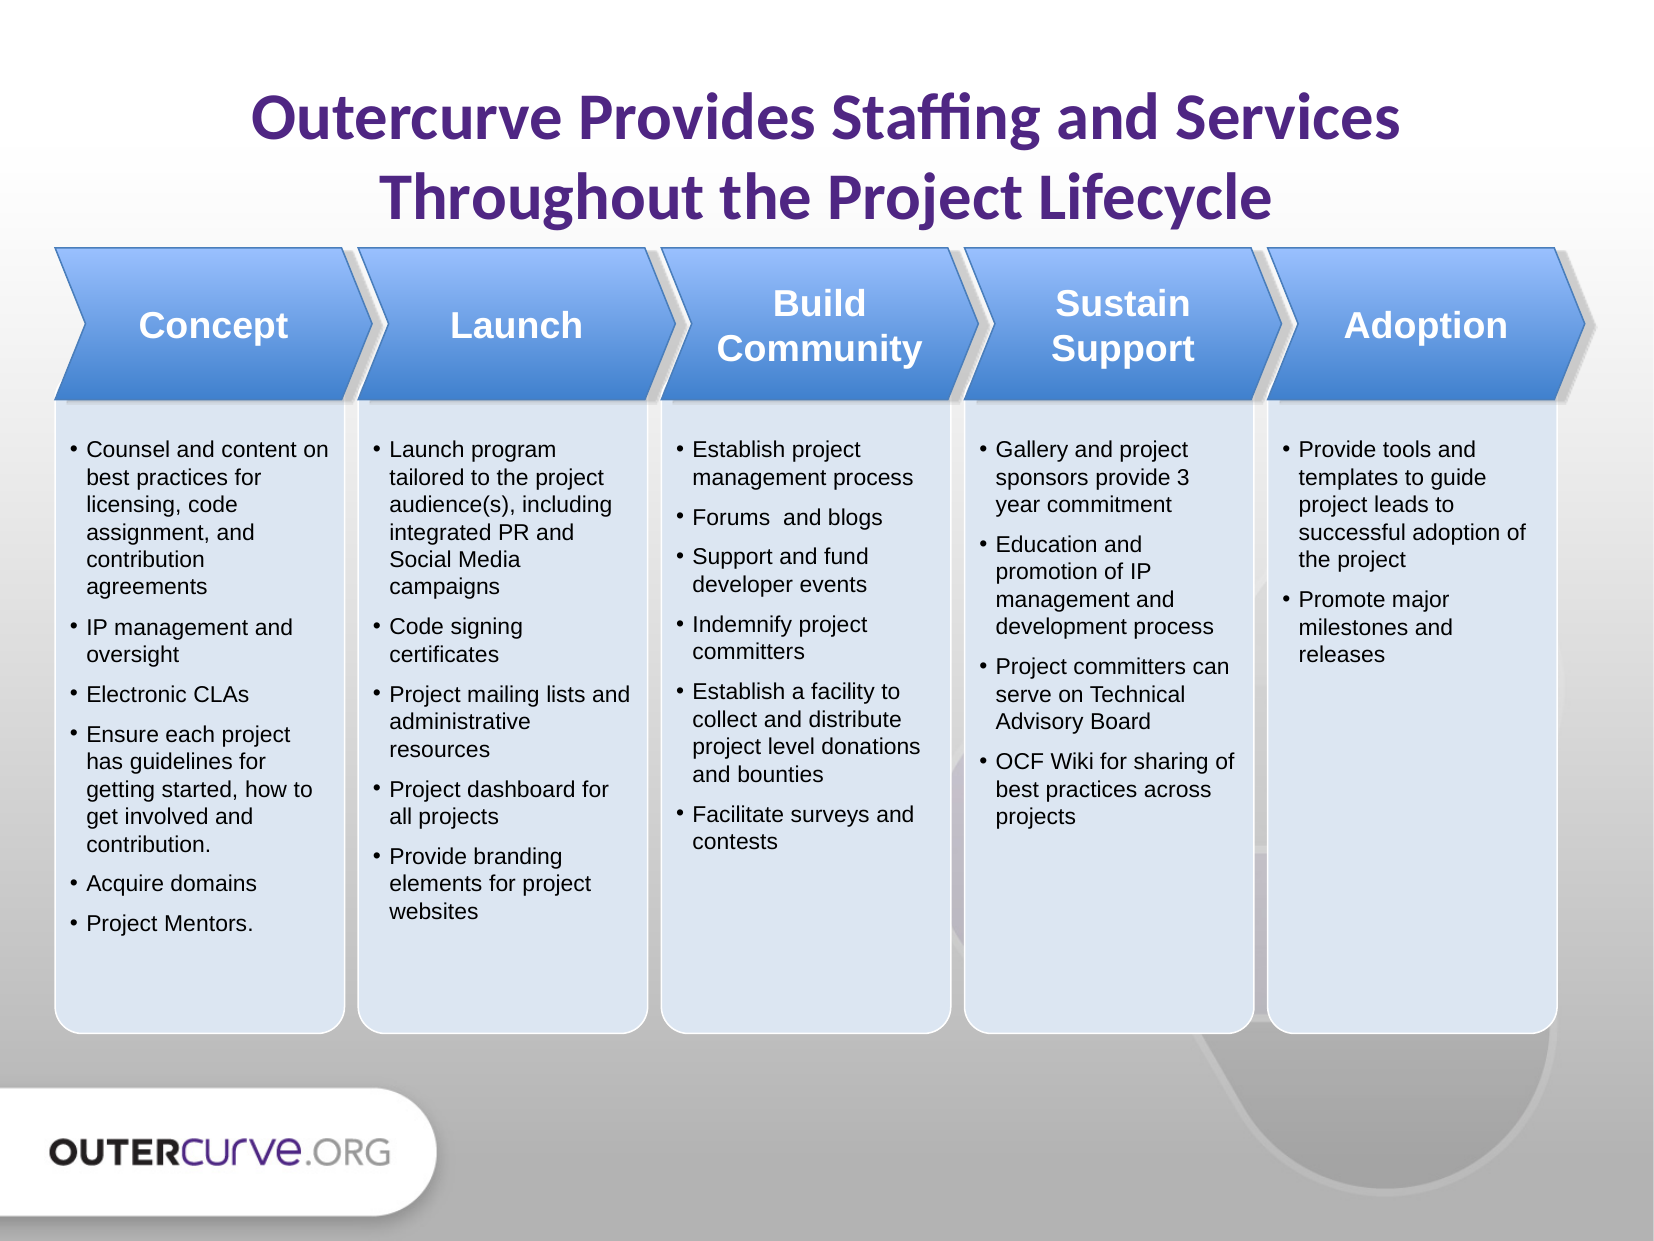

# Outercurve Provides Staffing and Services Throughout the Project Lifecycle
Concept
Counsel and content on best practices for licensing, code assignment, and contribution agreements
IP management and oversight
Electronic CLAs
Ensure each project has guidelines for getting started, how to get involved and contribution.
Acquire domains
Project Mentors.
Launch
Launch program tailored to the project audience(s), including integrated PR and Social Media campaigns
Code signing certificates
Project mailing lists and administrative resources
Project dashboard for all projects
Provide branding elements for project websites
Build Community
Establish project management process
Forums and blogs
Support and fund developer events
Indemnify project committers
Establish a facility to collect and distribute project level donations and bounties
Facilitate surveys and contests
Sustain Support
Gallery and project sponsors provide 3 year commitment
Education and promotion of IP management and development process
Project committers can serve on Technical Advisory Board
OCF Wiki for sharing of best practices across projects
Adoption
Provide tools and templates to guide project leads to successful adoption of the project
Promote major milestones and releases